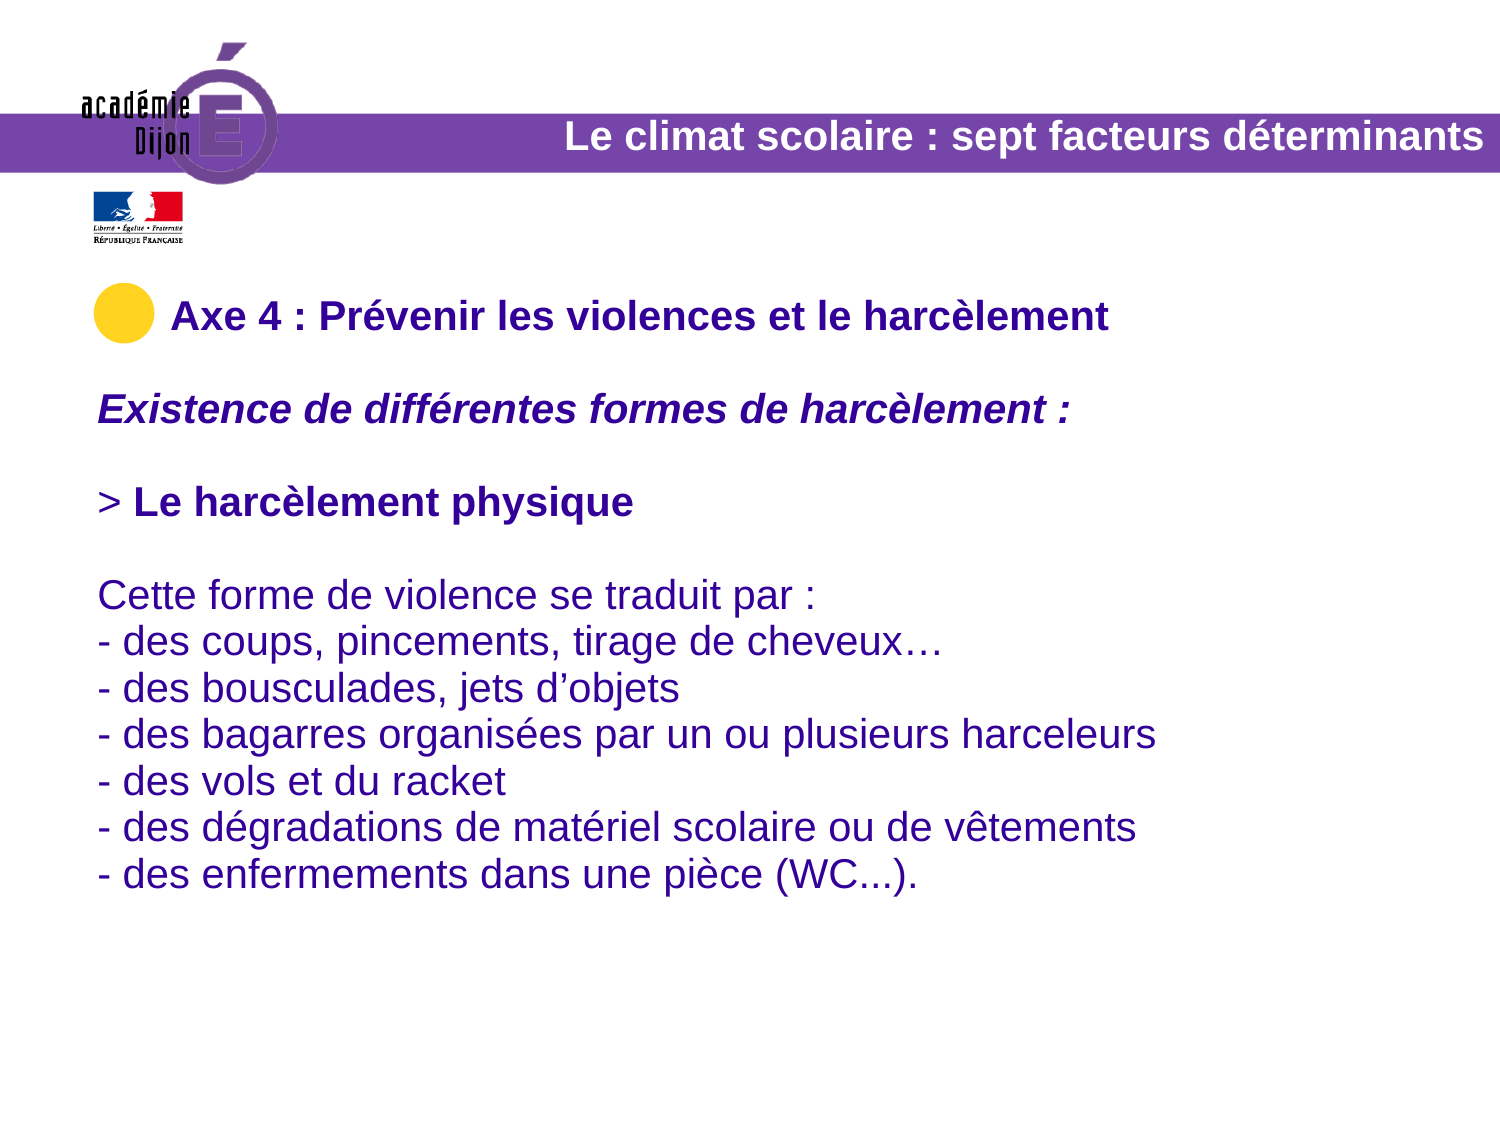

Le climat scolaire : sept facteurs déterminants
	Axe 4 : Prévenir les violences et le harcèlement
Existence de différentes formes de harcèlement :
> Le harcèlement physique
Cette forme de violence se traduit par :
- des coups, pincements, tirage de cheveux…
- des bousculades, jets d’objets
- des bagarres organisées par un ou plusieurs harceleurs
- des vols et du racket
- des dégradations de matériel scolaire ou de vêtements
- des enfermements dans une pièce (WC...).